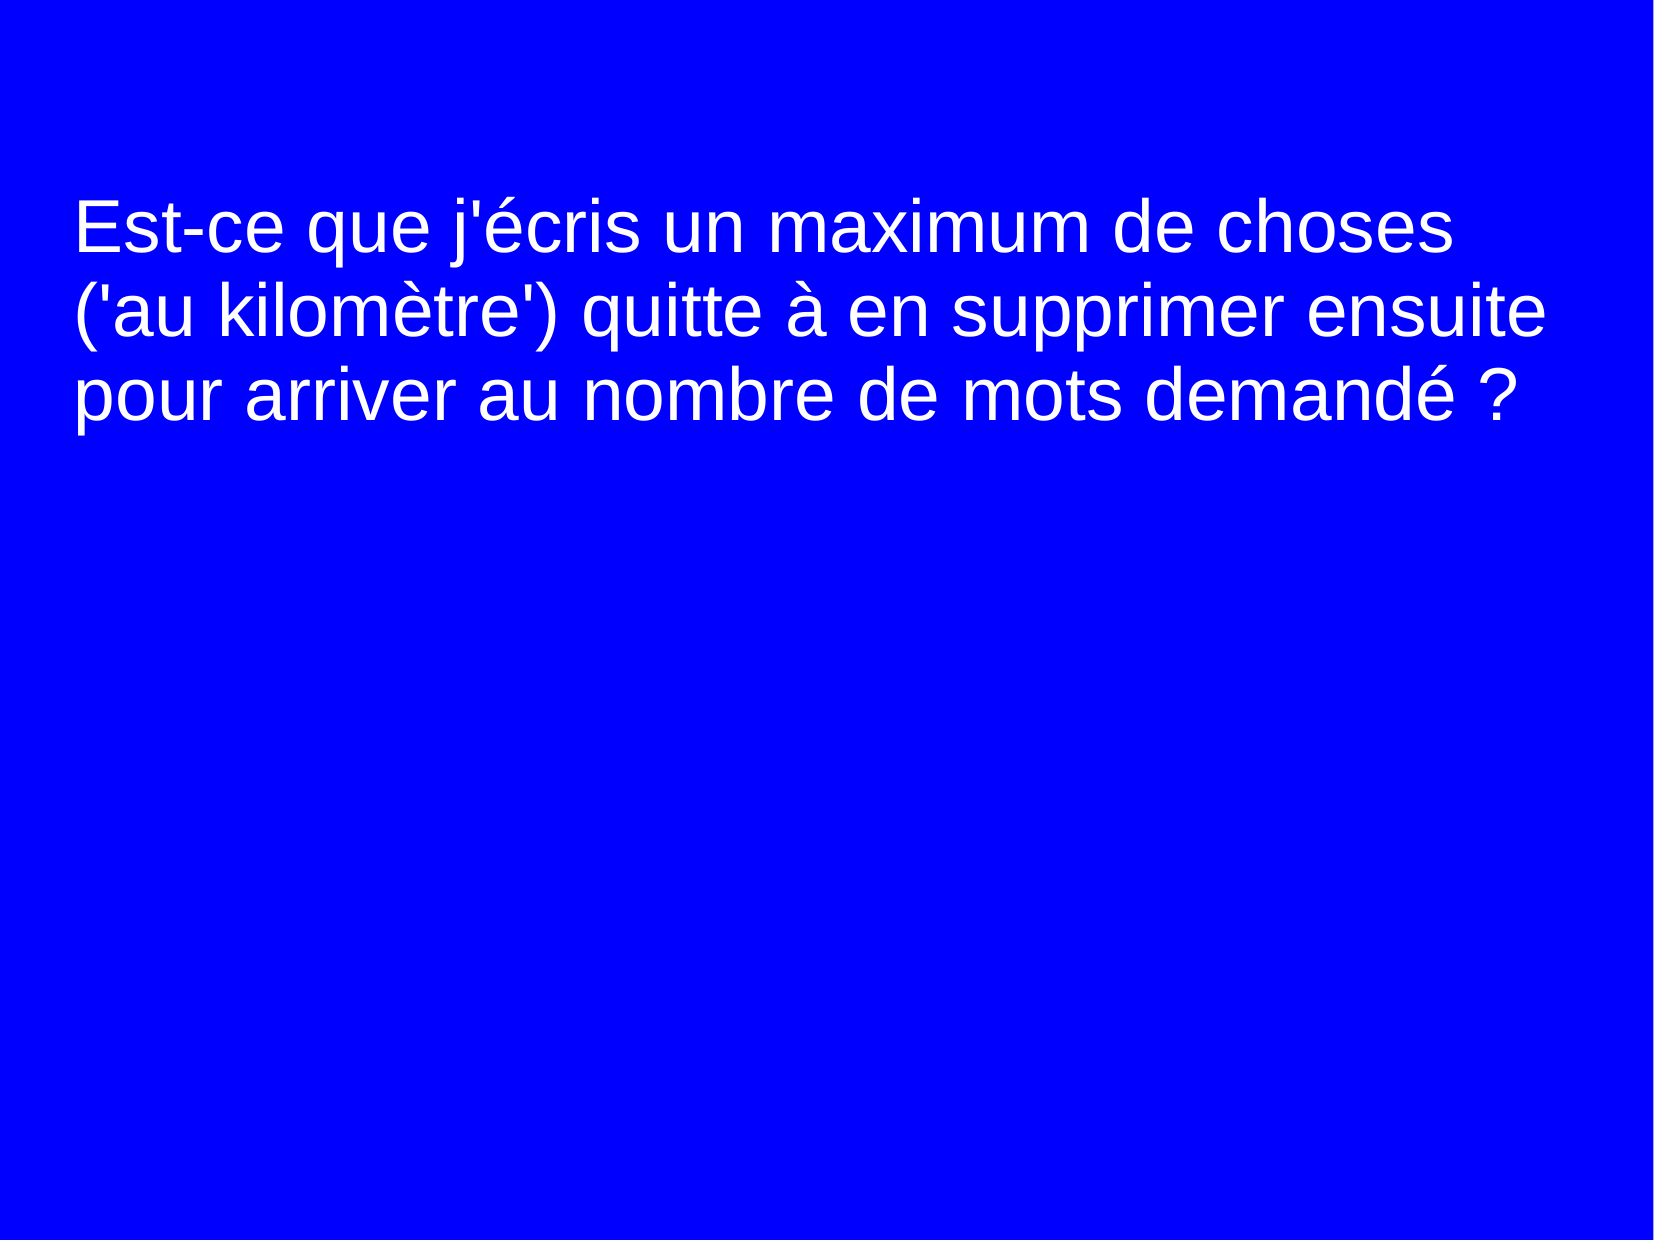

Est-ce que j'écris un maximum de choses ('au kilomètre') quitte à en supprimer ensuite pour arriver au nombre de mots demandé ?